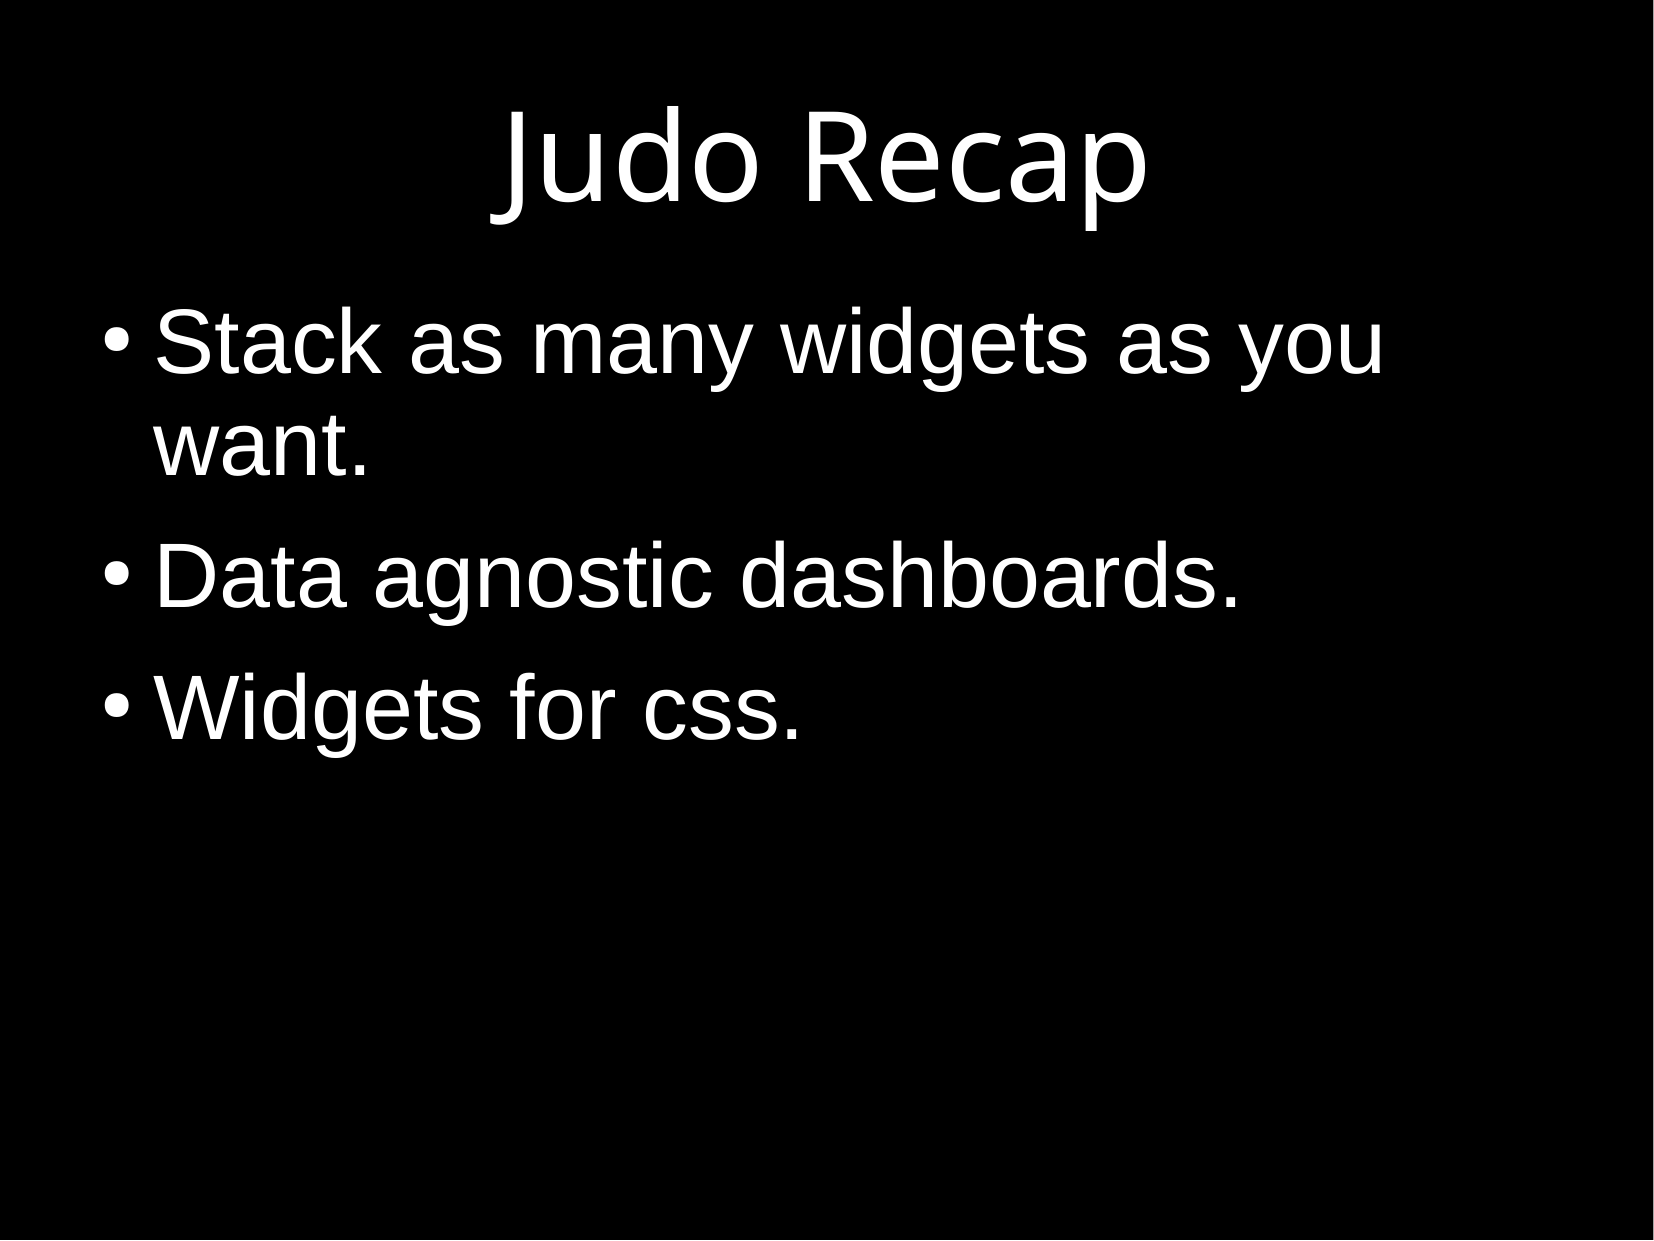

# Judo Recap
Stack as many widgets as you want.
Data agnostic dashboards.
Widgets for css.